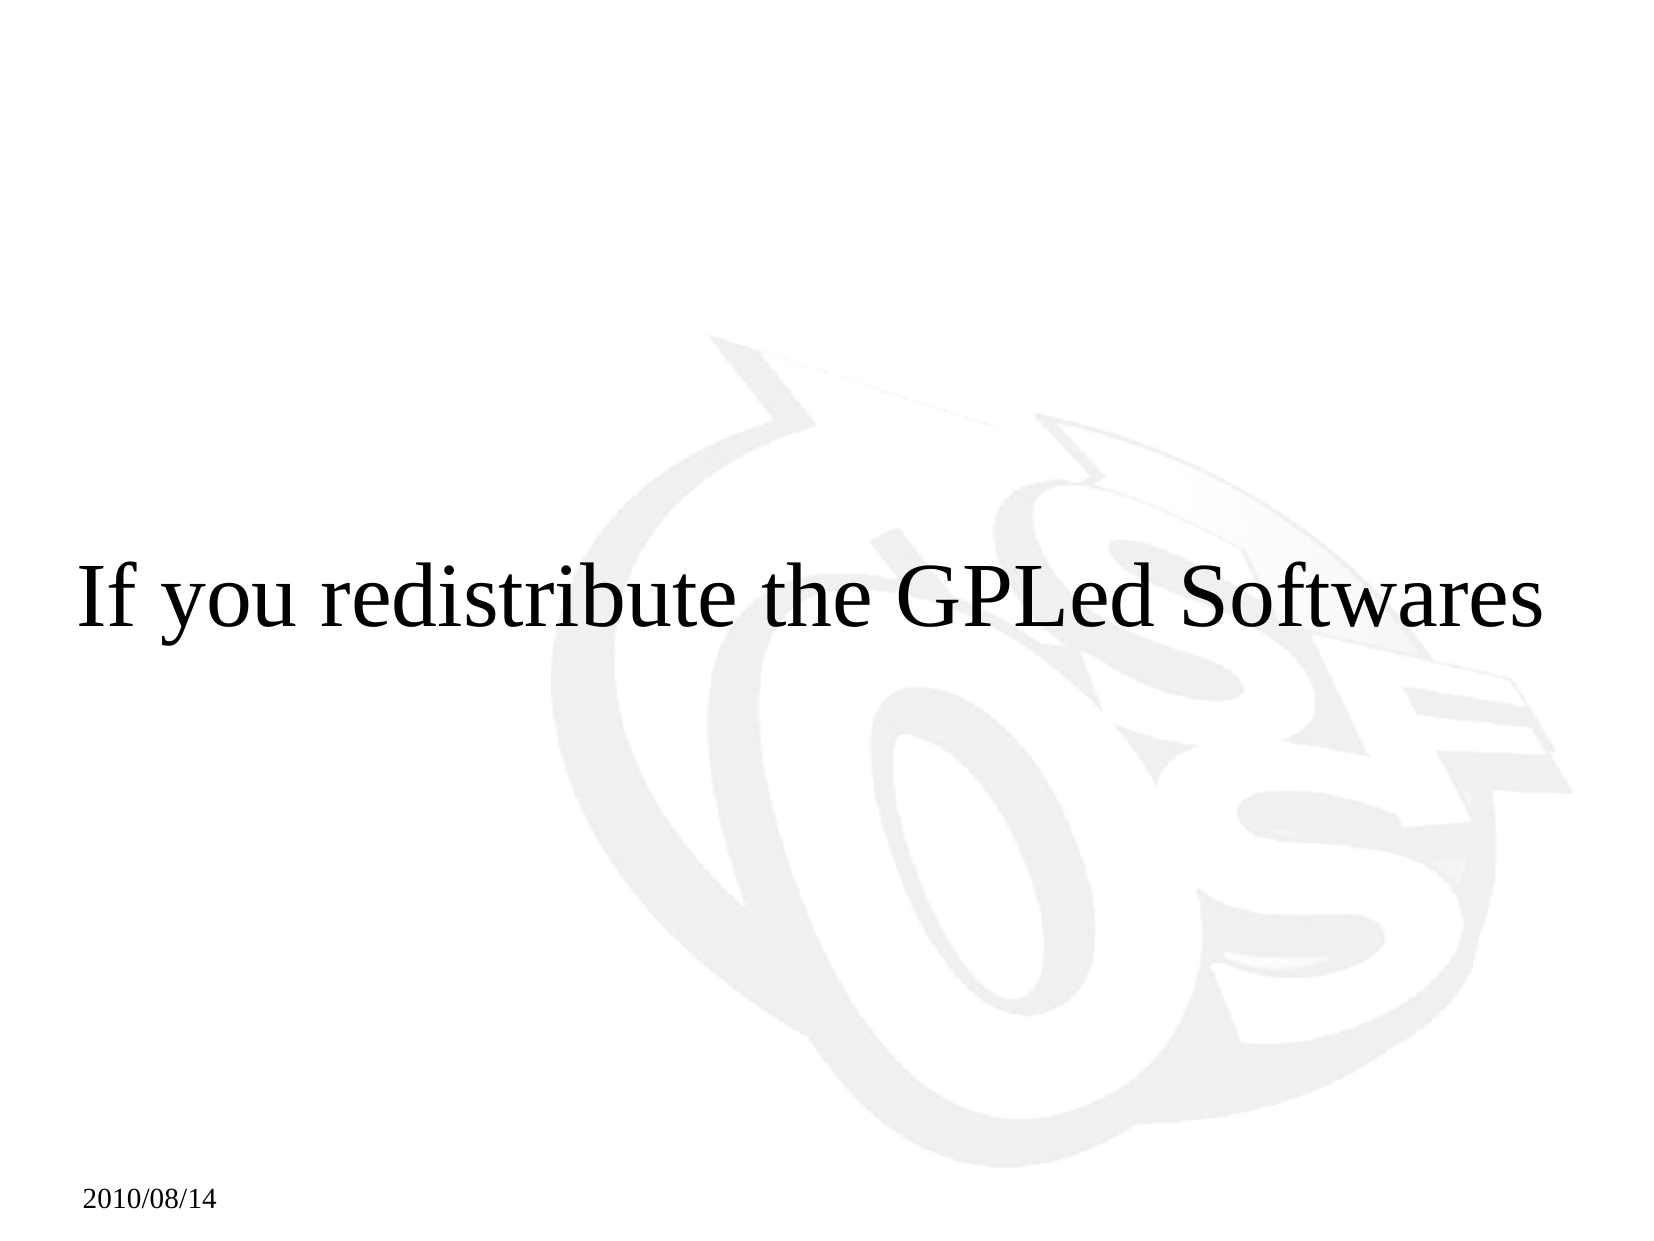

# If you redistribute the GPLed Softwares
2010/08/14